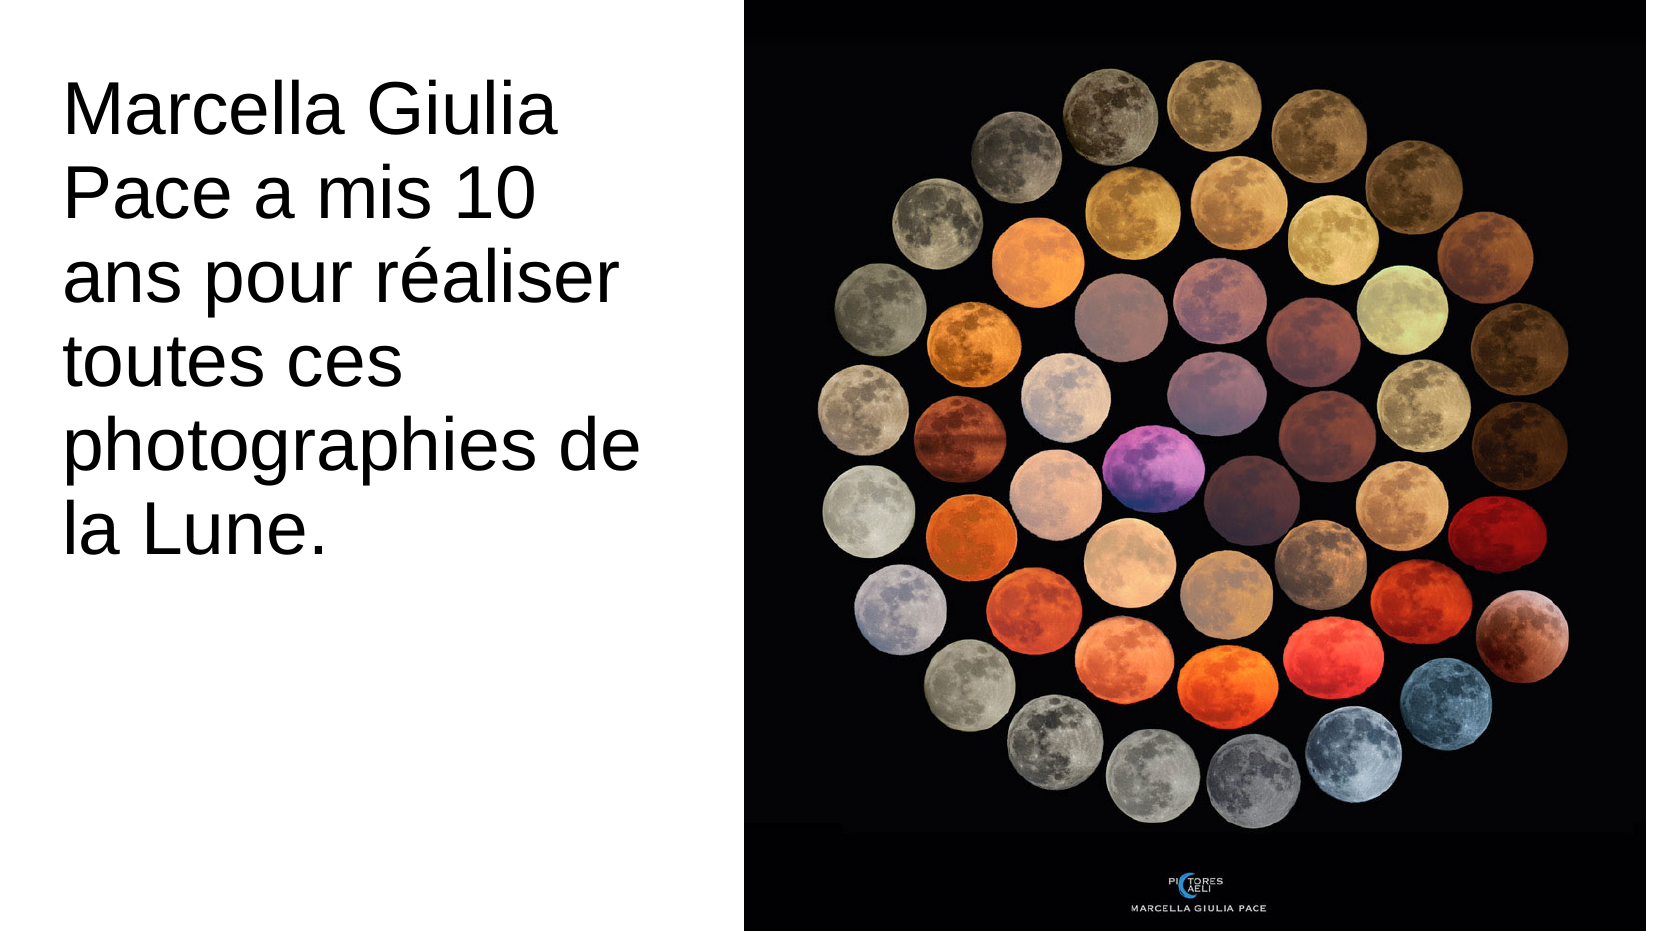

Marcella Giulia Pace a mis 10 ans pour réaliser toutes ces photographies de la Lune.